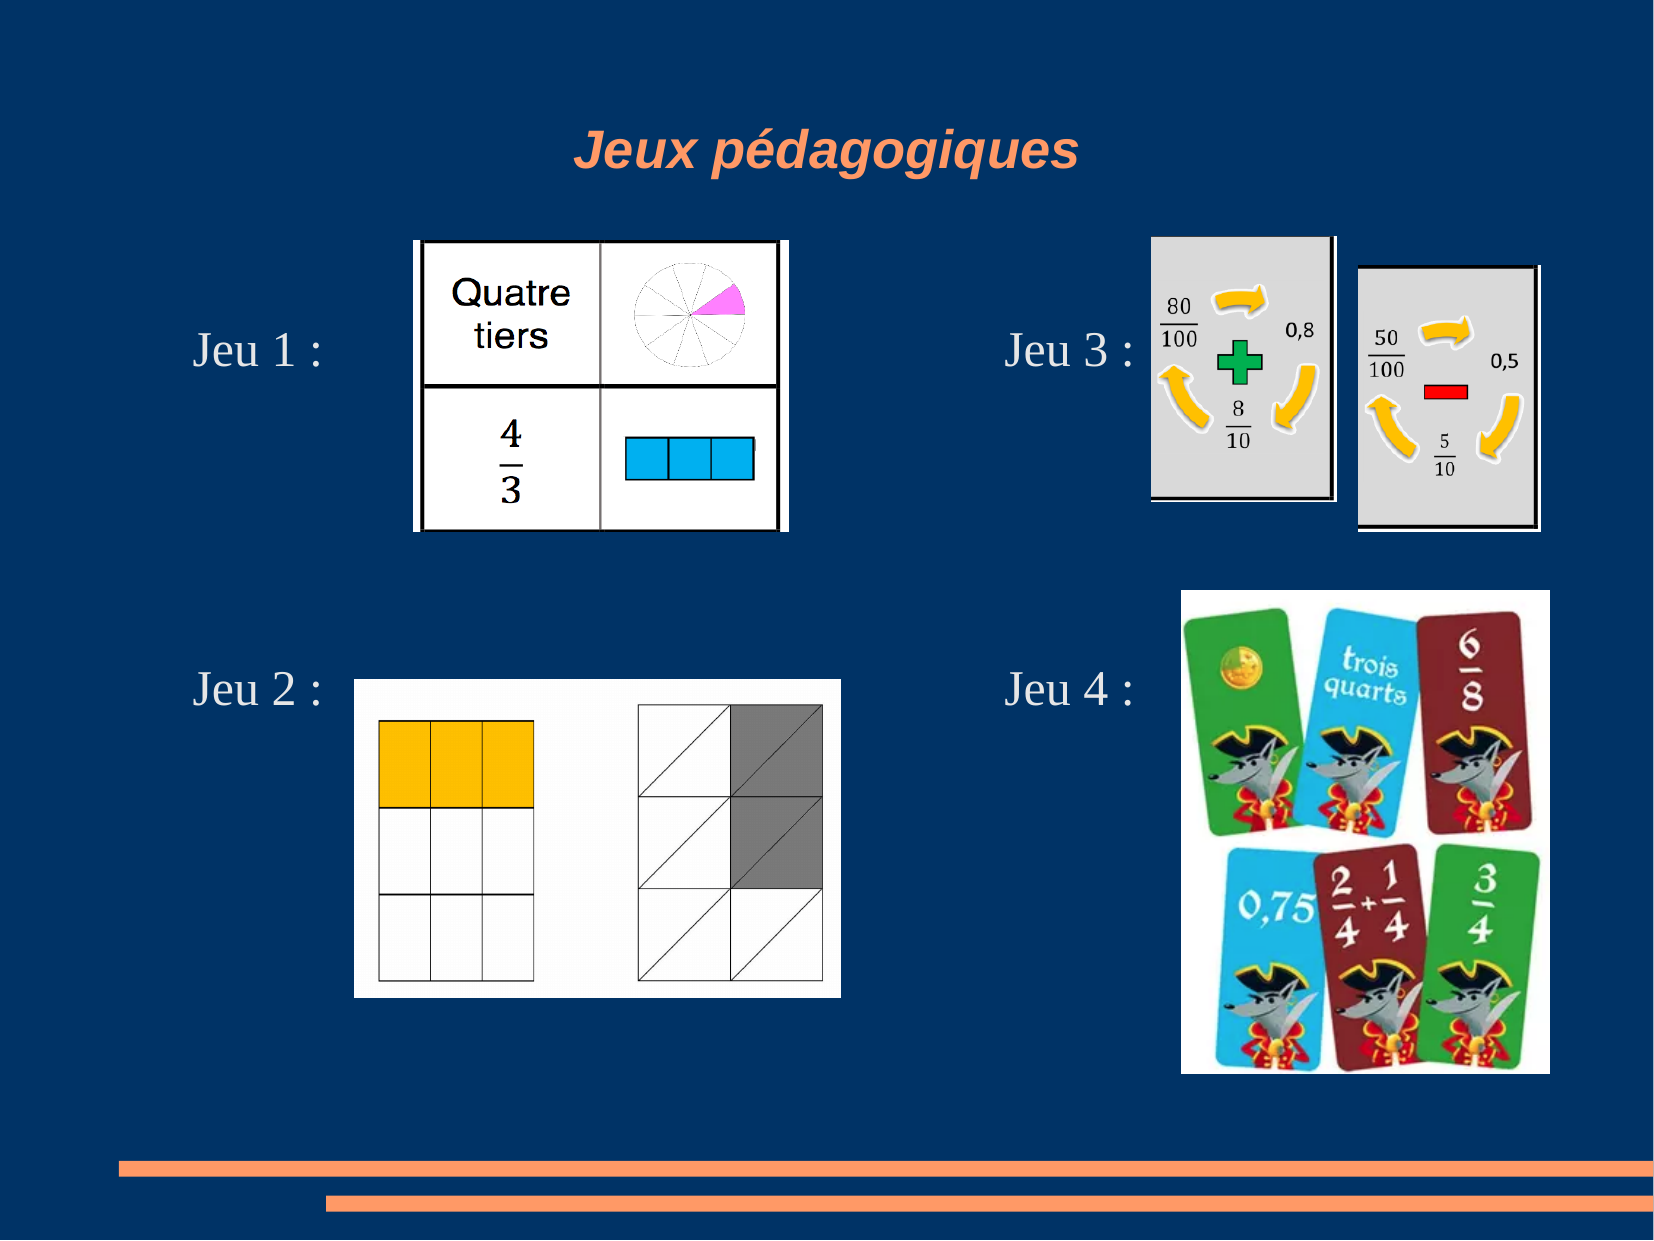

# Jeux pédagogiques
Jeu 1 : 										Jeu 3 :
Jeu 2 : 										Jeu 4 :